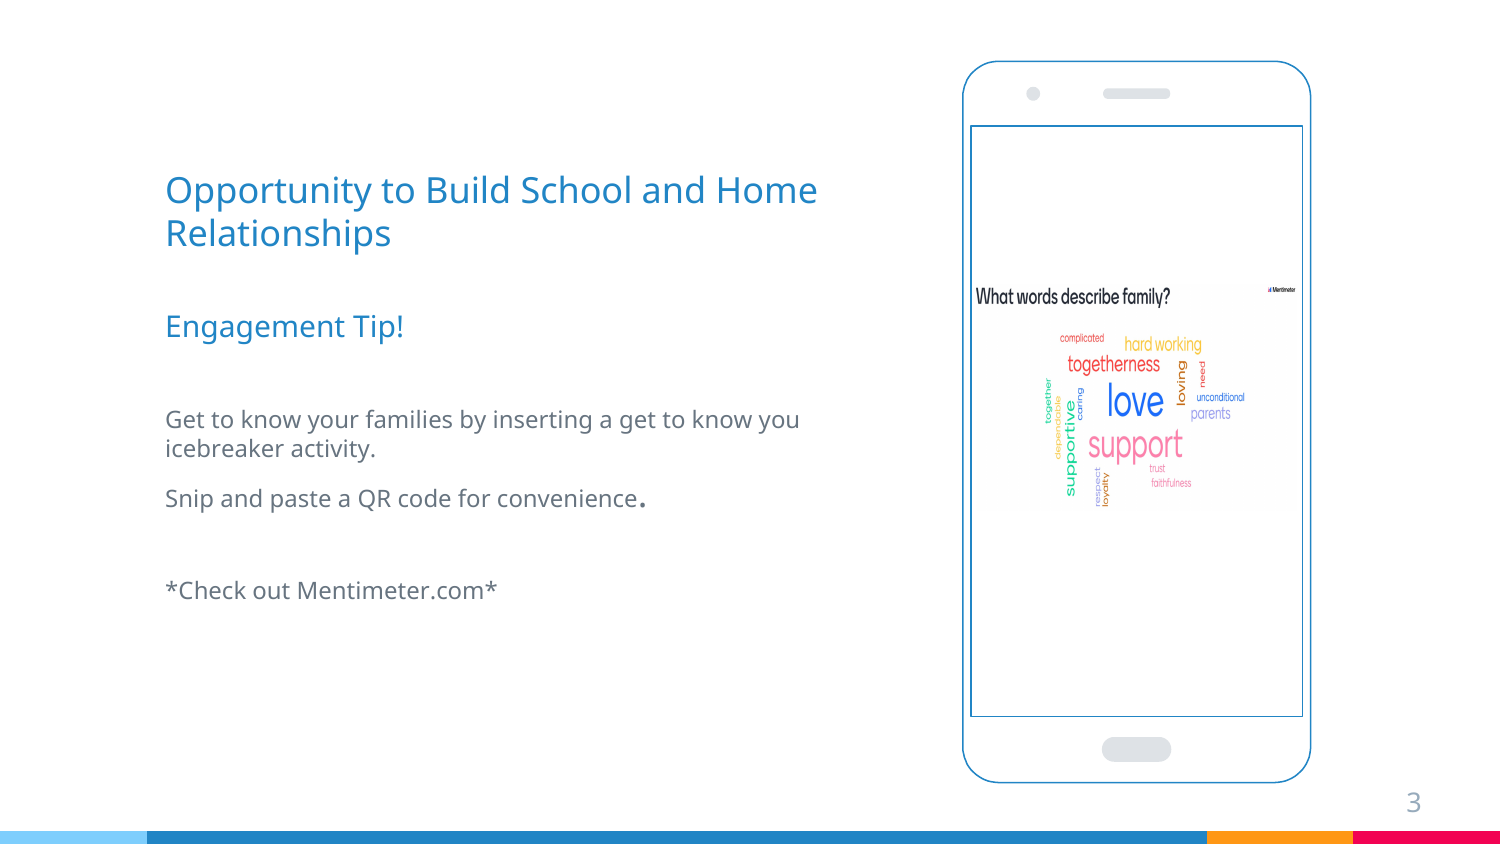

# Opportunity to Build School and Home Relationships
Engagement Tip!
Get to know your families by inserting a get to know you icebreaker activity.
Snip and paste a QR code for convenience.
*Check out Mentimeter.com*
3